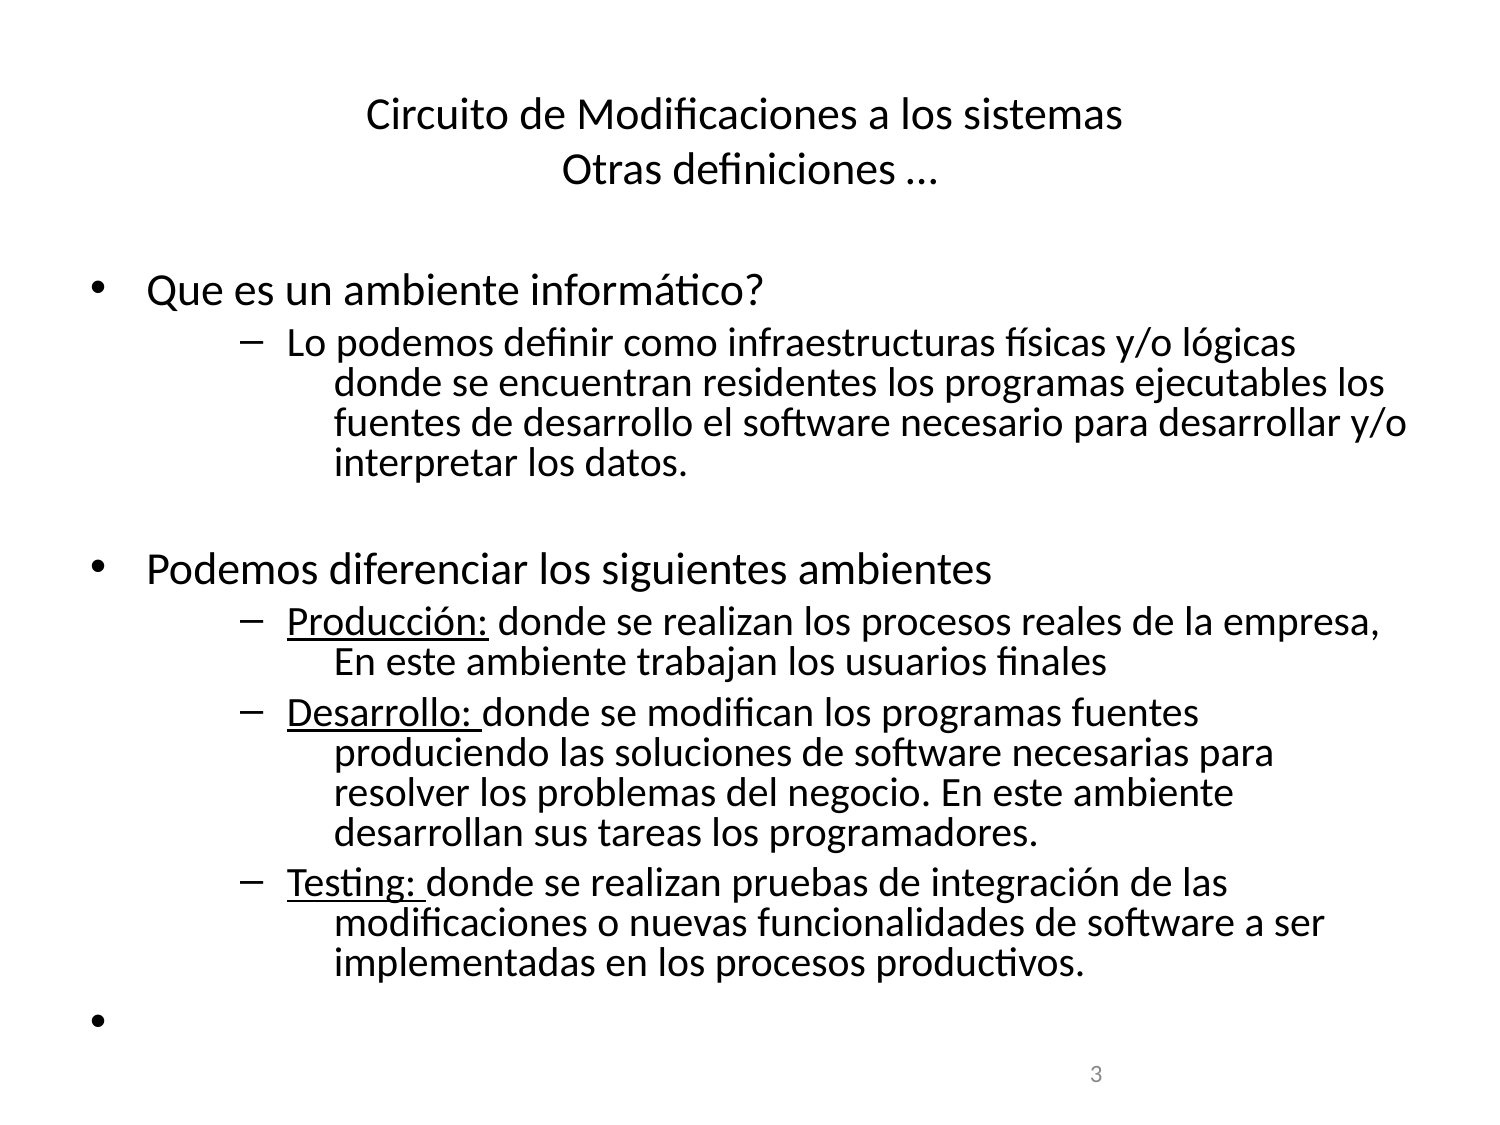

# Circuito de Modificaciones a los sistemas Otras definiciones …
Que es un ambiente informático?
Lo podemos definir como infraestructuras físicas y/o lógicas donde se encuentran residentes los programas ejecutables los fuentes de desarrollo el software necesario para desarrollar y/o interpretar los datos.
Podemos diferenciar los siguientes ambientes
Producción: donde se realizan los procesos reales de la empresa, En este ambiente trabajan los usuarios finales
Desarrollo: donde se modifican los programas fuentes produciendo las soluciones de software necesarias para resolver los problemas del negocio. En este ambiente desarrollan sus tareas los programadores.
Testing: donde se realizan pruebas de integración de las modificaciones o nuevas funcionalidades de software a ser implementadas en los procesos productivos.
3